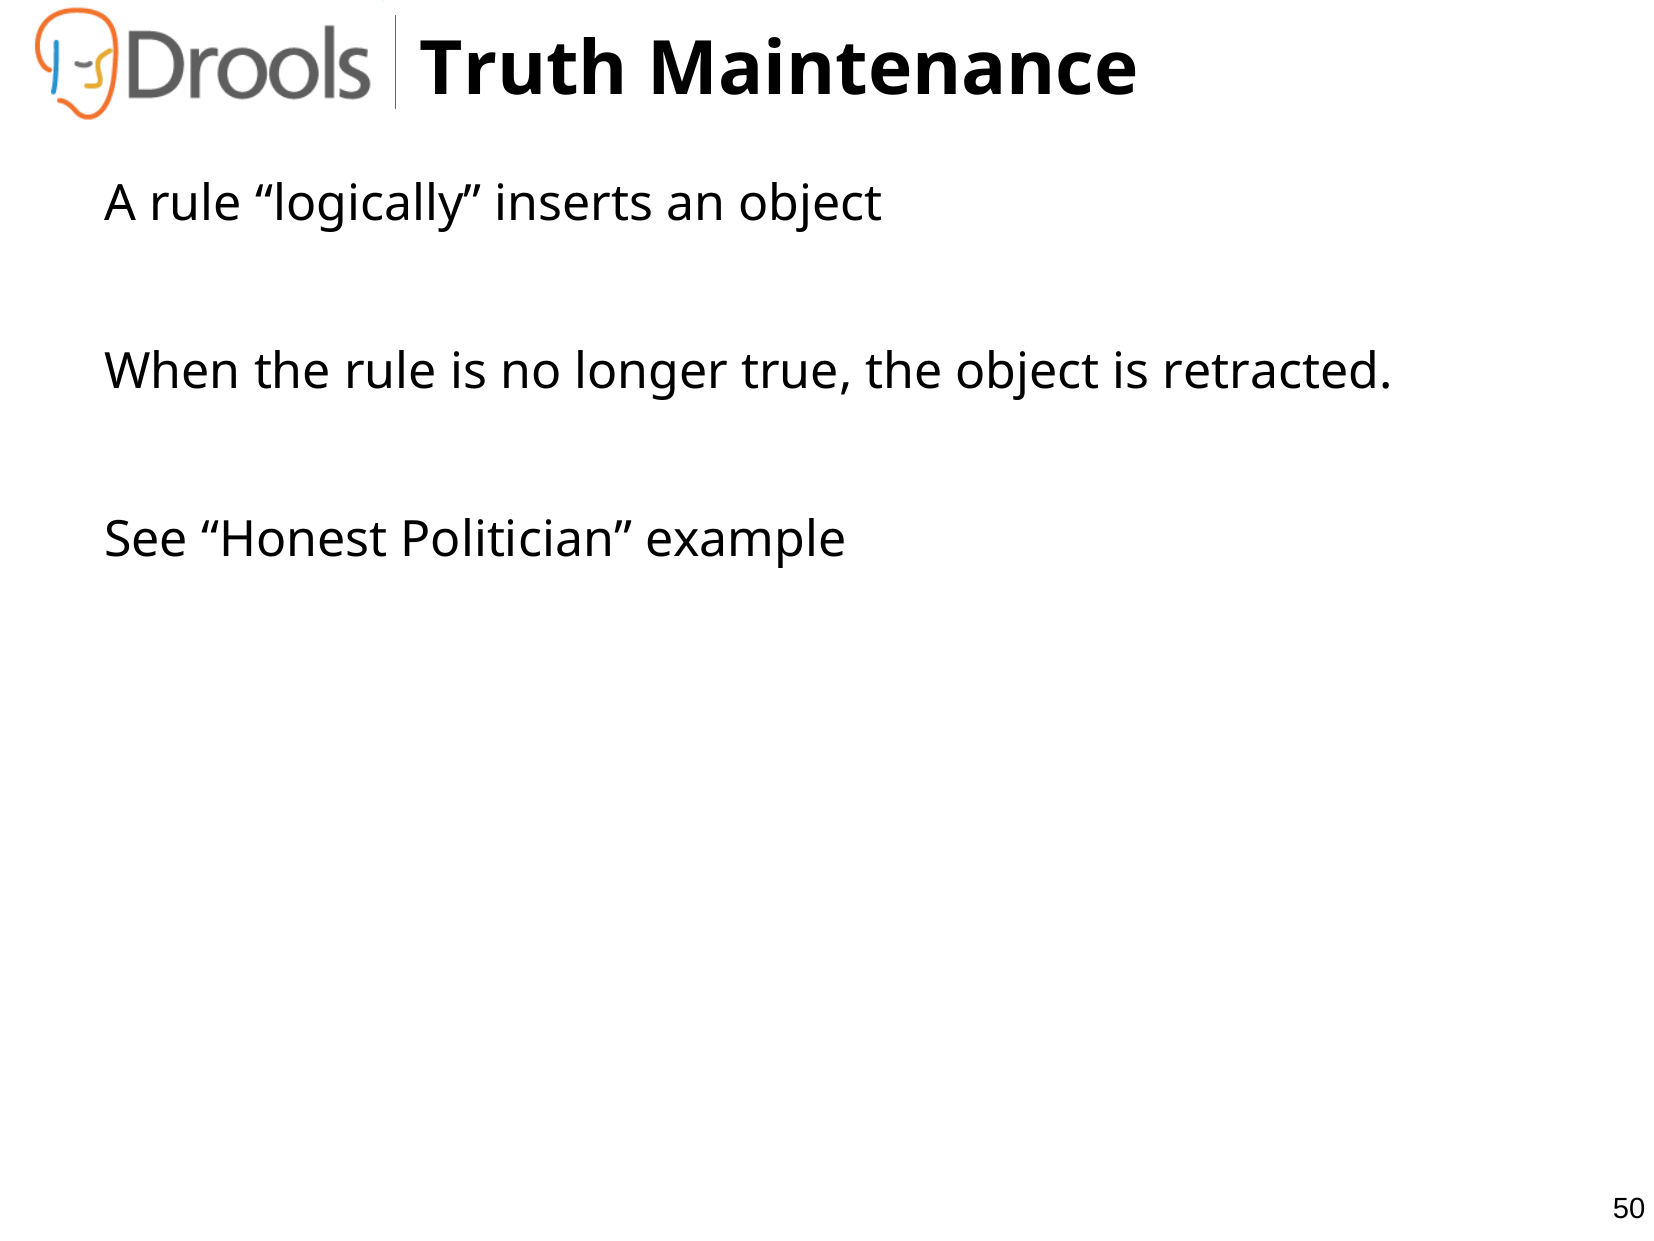

# Truth Maintenance
A rule “logically” inserts an object
When the rule is no longer true, the object is retracted.
See “Honest Politician” example